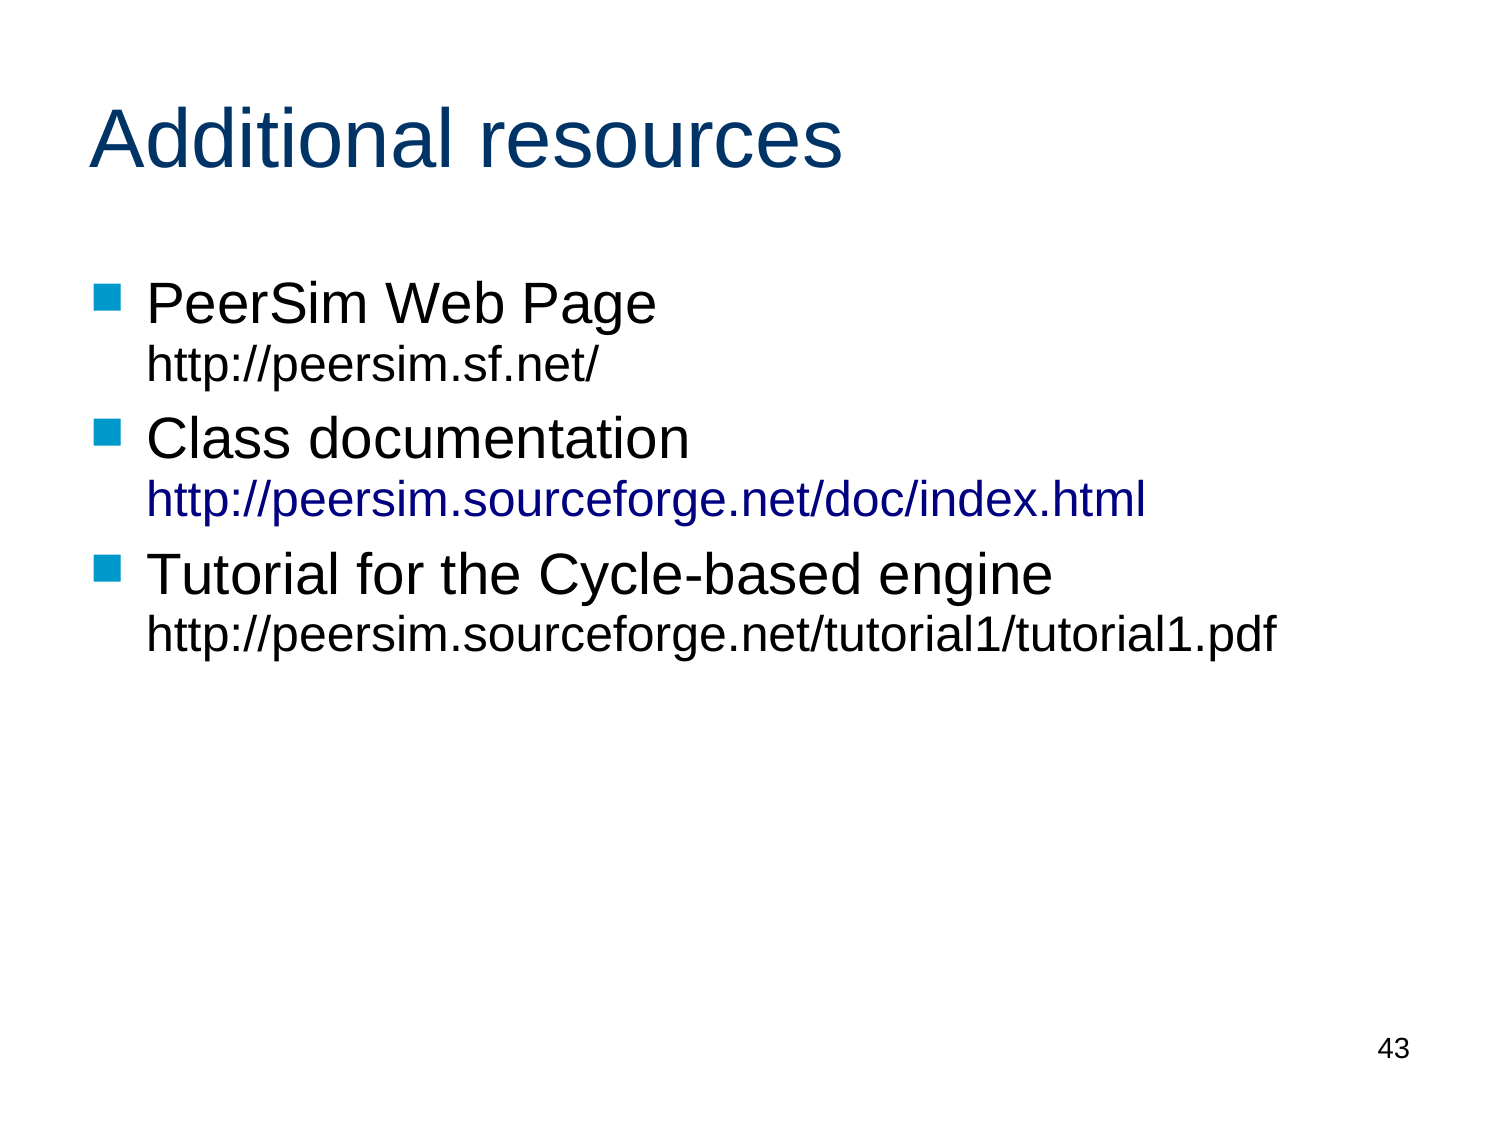

# Additional resources
PeerSim Web Page
http://peersim.sf.net/
Class documentation
http://peersim.sourceforge.net/doc/index.html
Tutorial for the Cycle-based engine
http://peersim.sourceforge.net/tutorial1/tutorial1.pdf
43